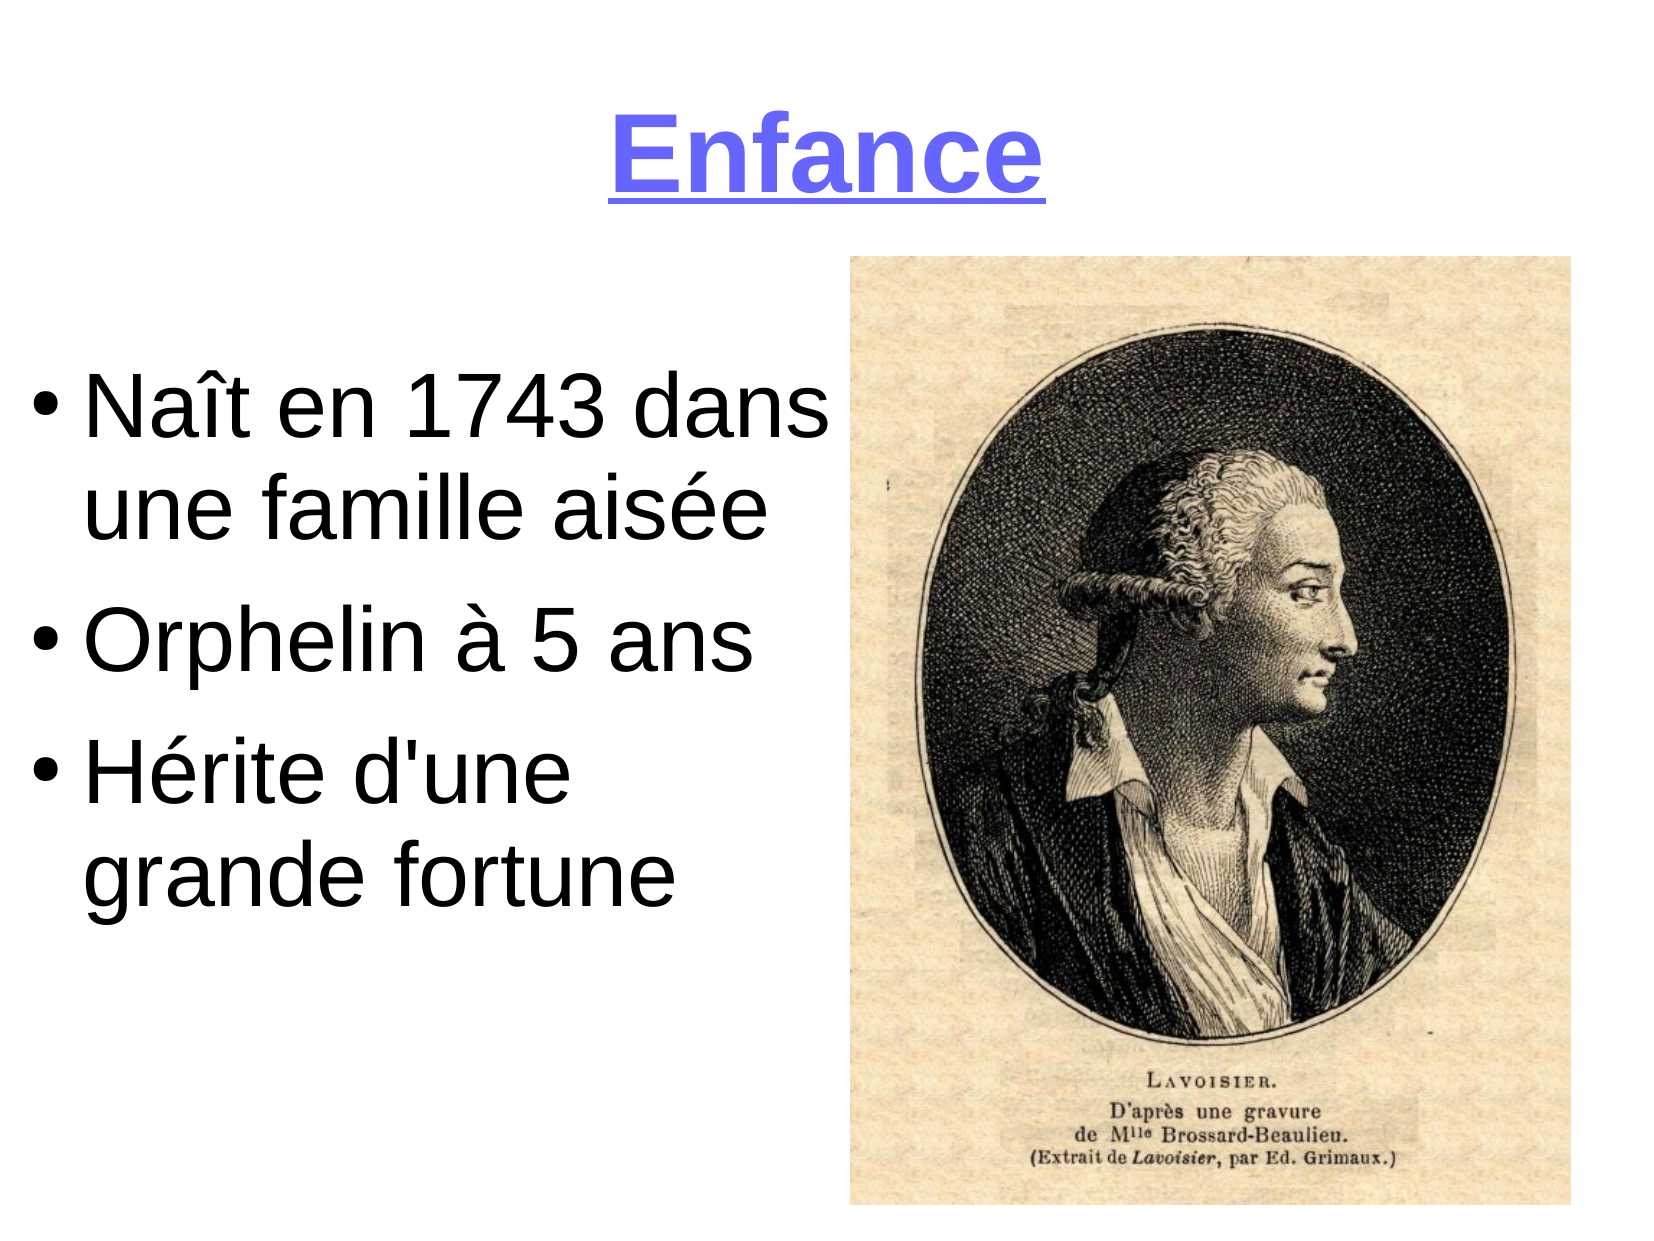

# Enfance
Naît en 1743 dans une famille aisée
Orphelin à 5 ans
Hérite d'une grande fortune